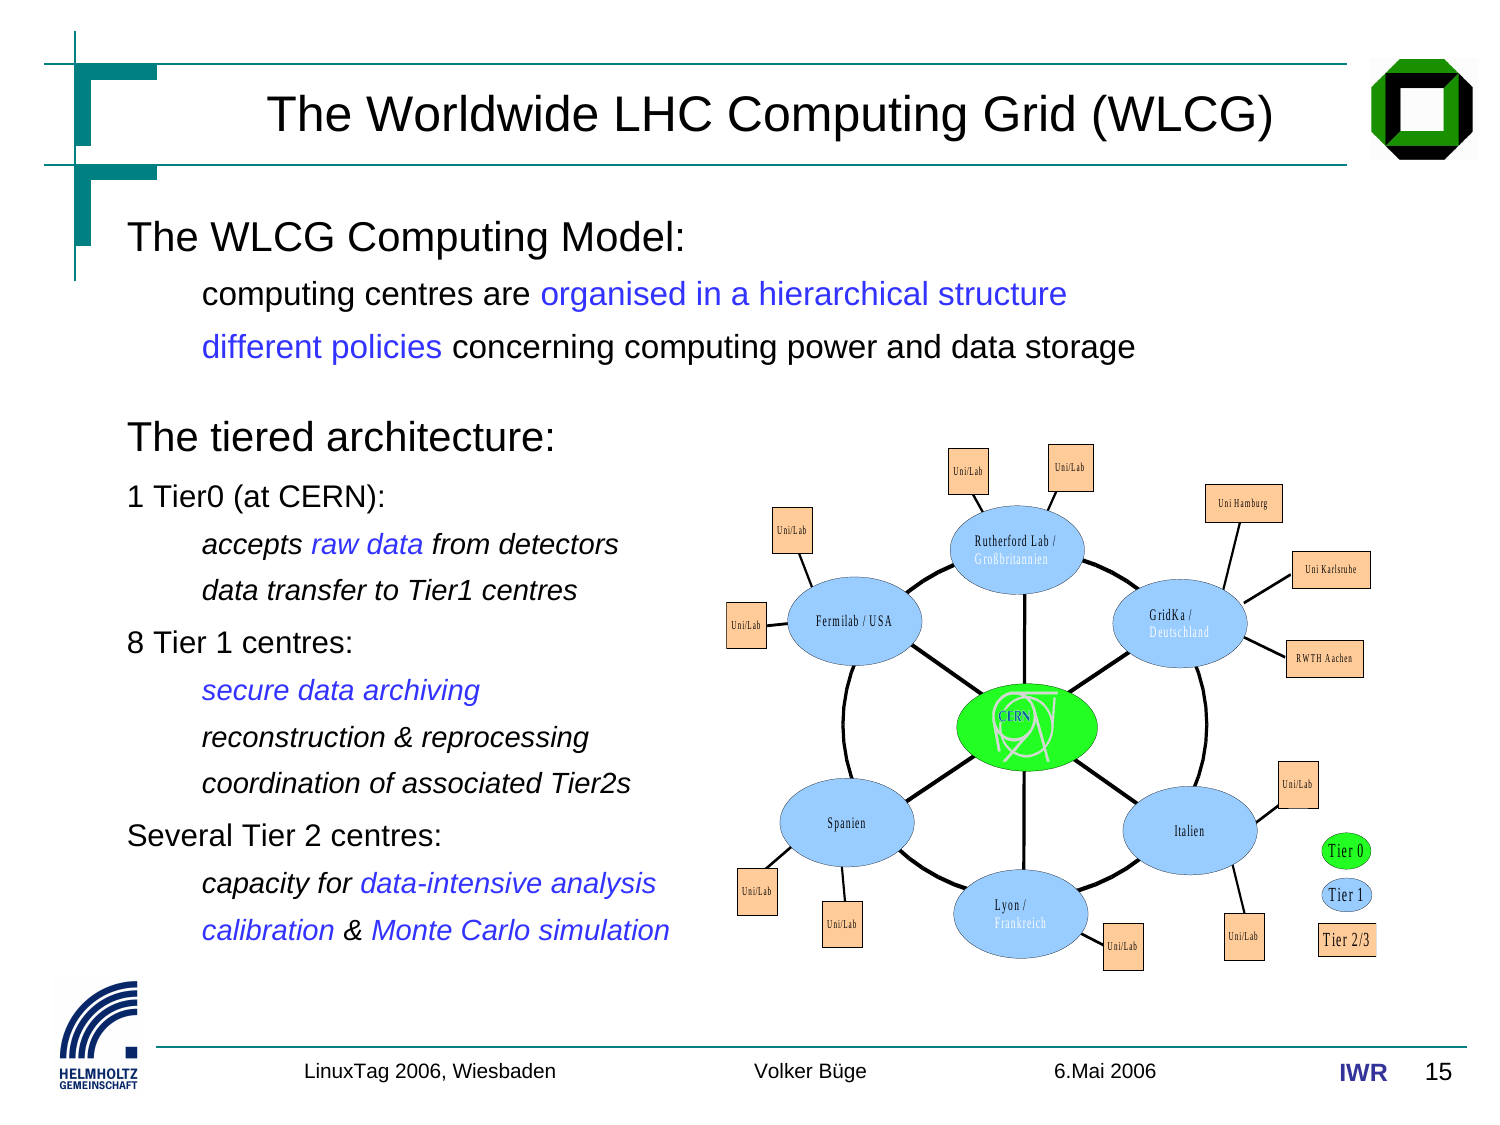

# The Worldwide LHC Computing Grid (WLCG)
The WLCG Computing Model:
computing centres are organised in a hierarchical structure
different policies concerning computing power and data storage
The tiered architecture:
1 Tier0 (at CERN):
accepts raw data from detectors
data transfer to Tier1 centres
8 Tier 1 centres:
secure data archiving
reconstruction & reprocessing
coordination of associated Tier2s
Several Tier 2 centres:
capacity for data-intensive analysis
calibration & Monte Carlo simulation
15